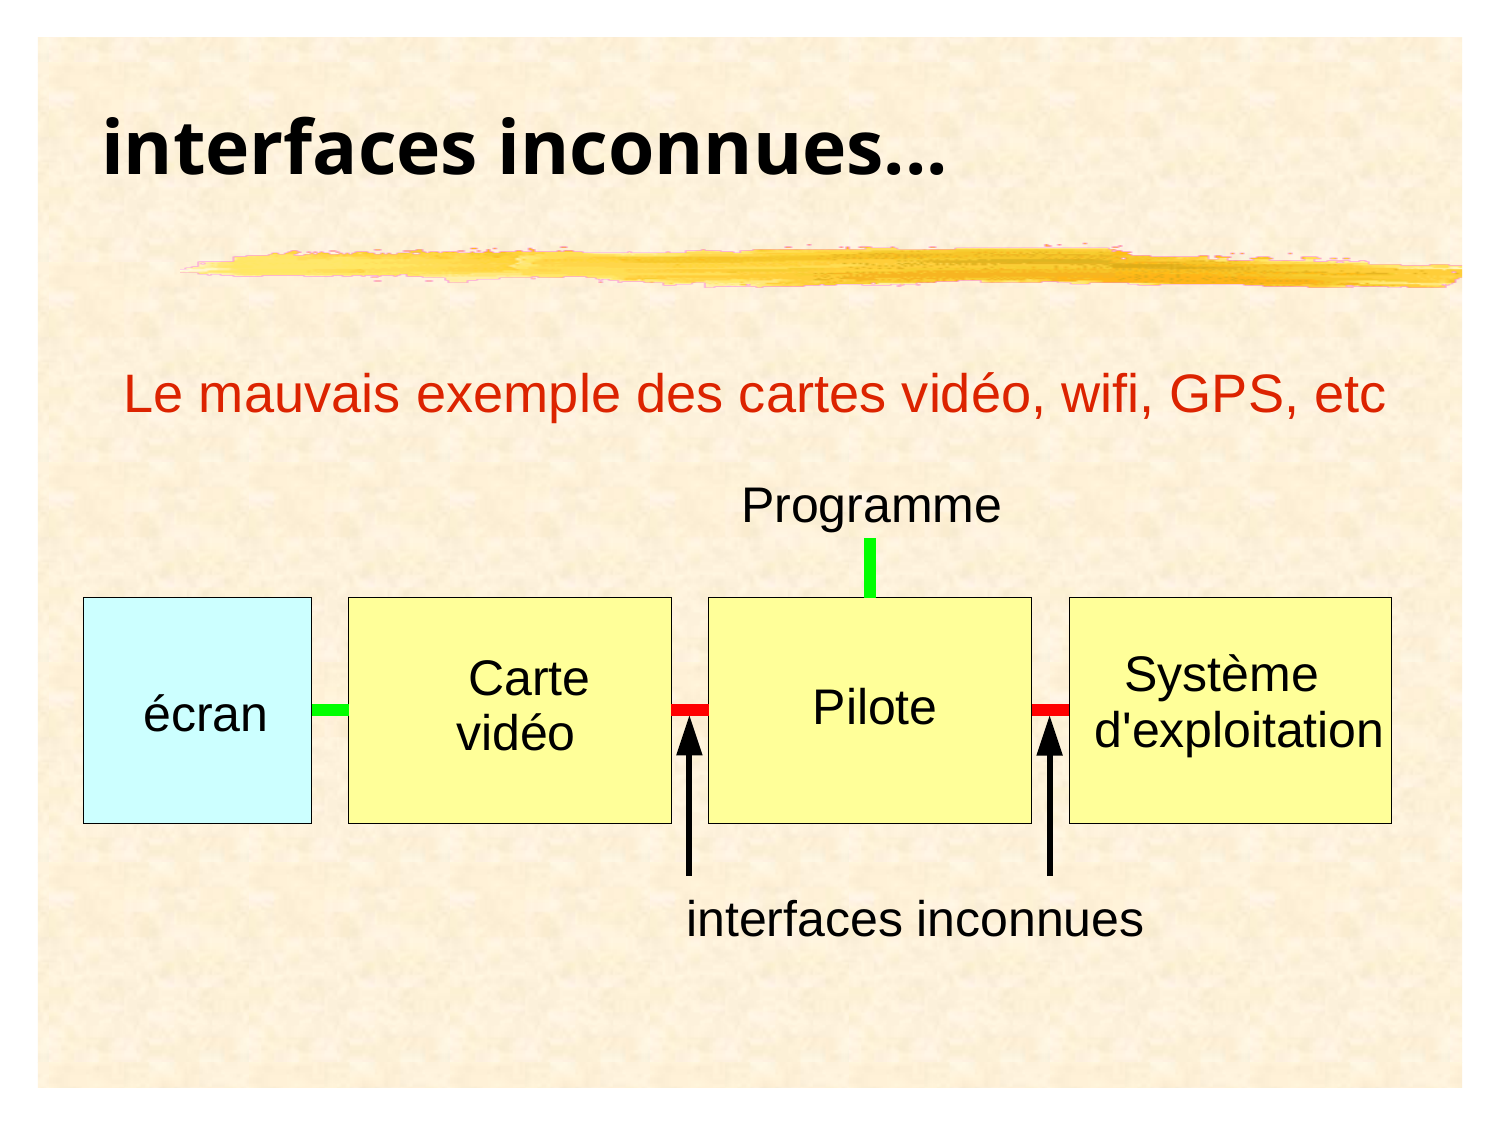

# interfaces inconnues...
Le mauvais exemple des cartes vidéo, wifi, GPS, etc
Programme
Système
d'exploitation
Carte vidéo
Pilote
écran
interfaces inconnues